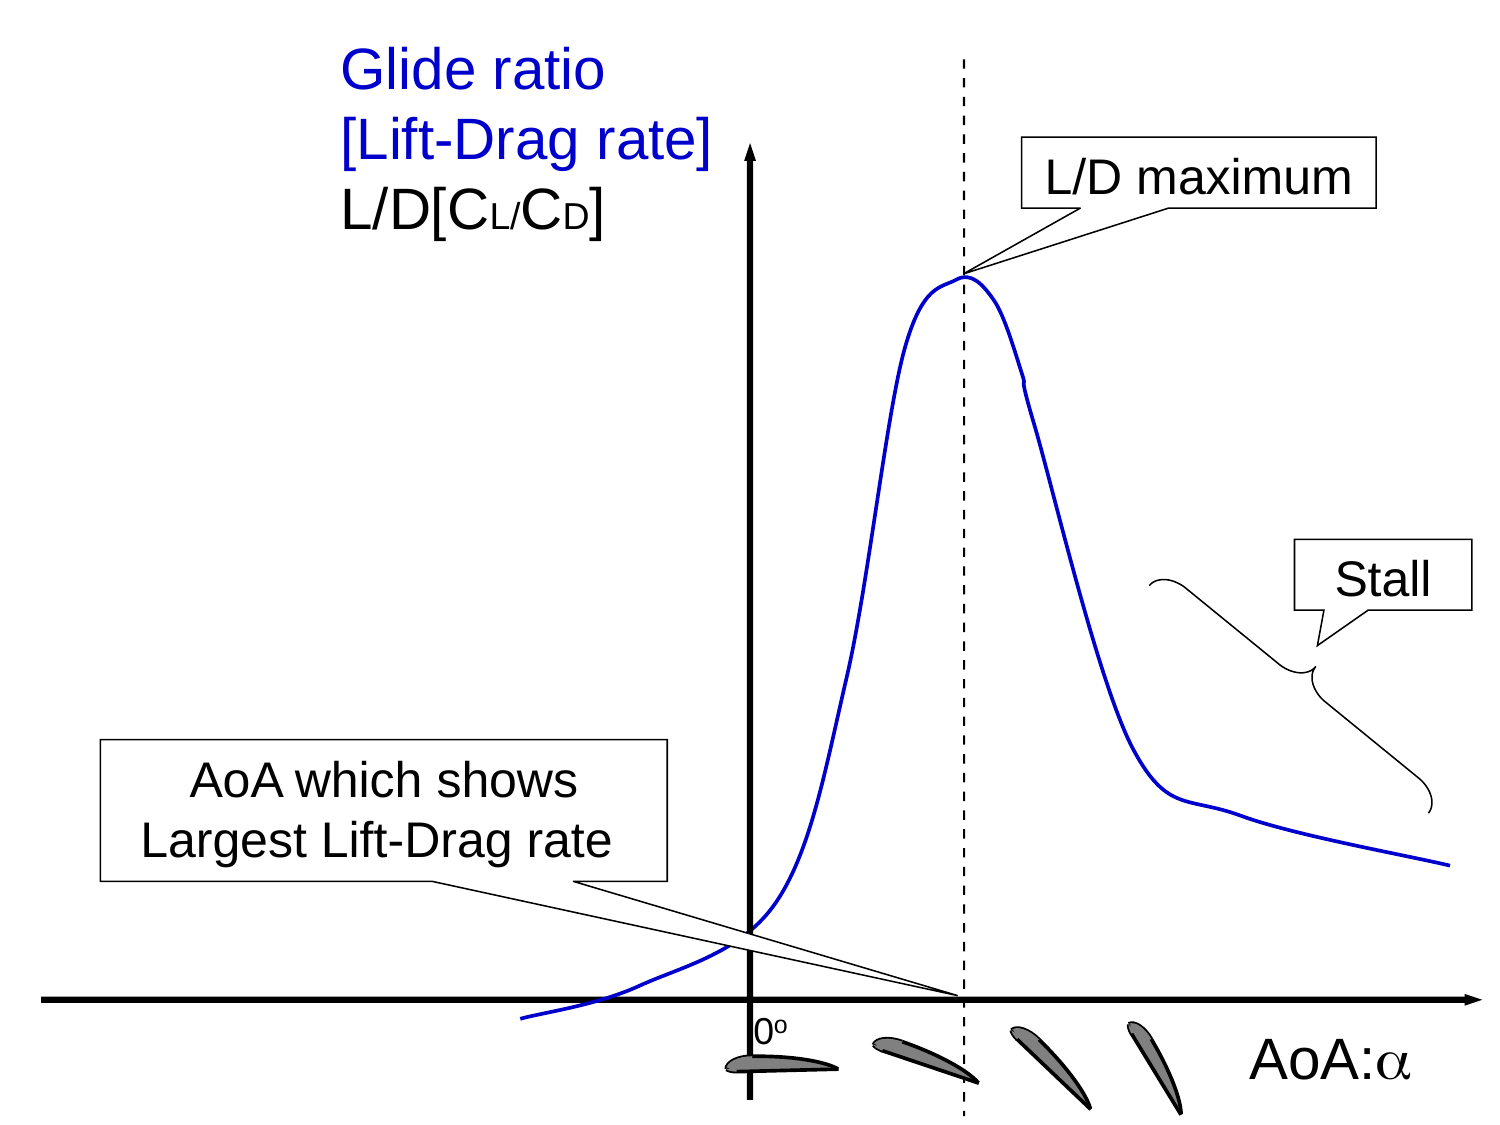

Glide ratio
[Lift-Drag rate] 　L/D[CL/CD]
L/D maximum
Stall
AoA which shows Largest Lift-Drag rate
0o
AoA:a